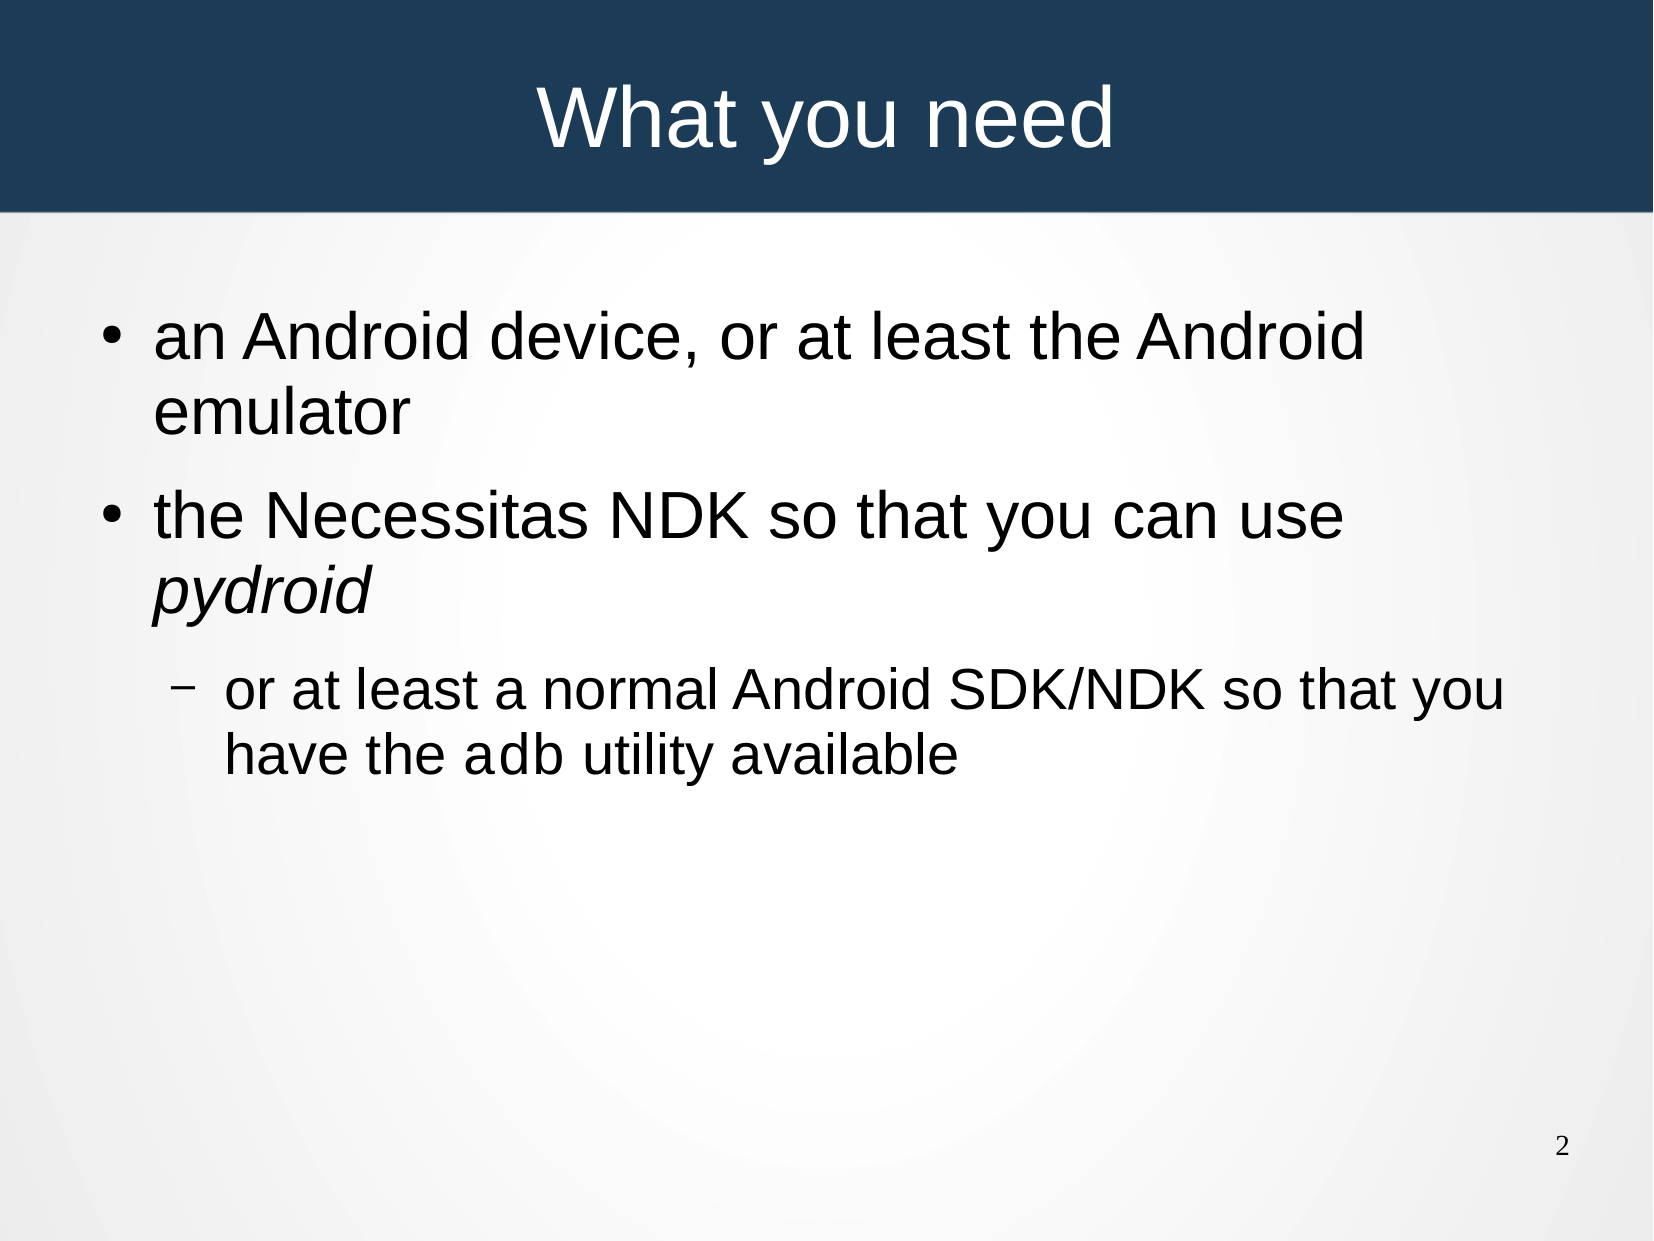

# What you need
an Android device, or at least the Android emulator
the Necessitas NDK so that you can use pydroid
or at least a normal Android SDK/NDK so that you have the adb utility available
2